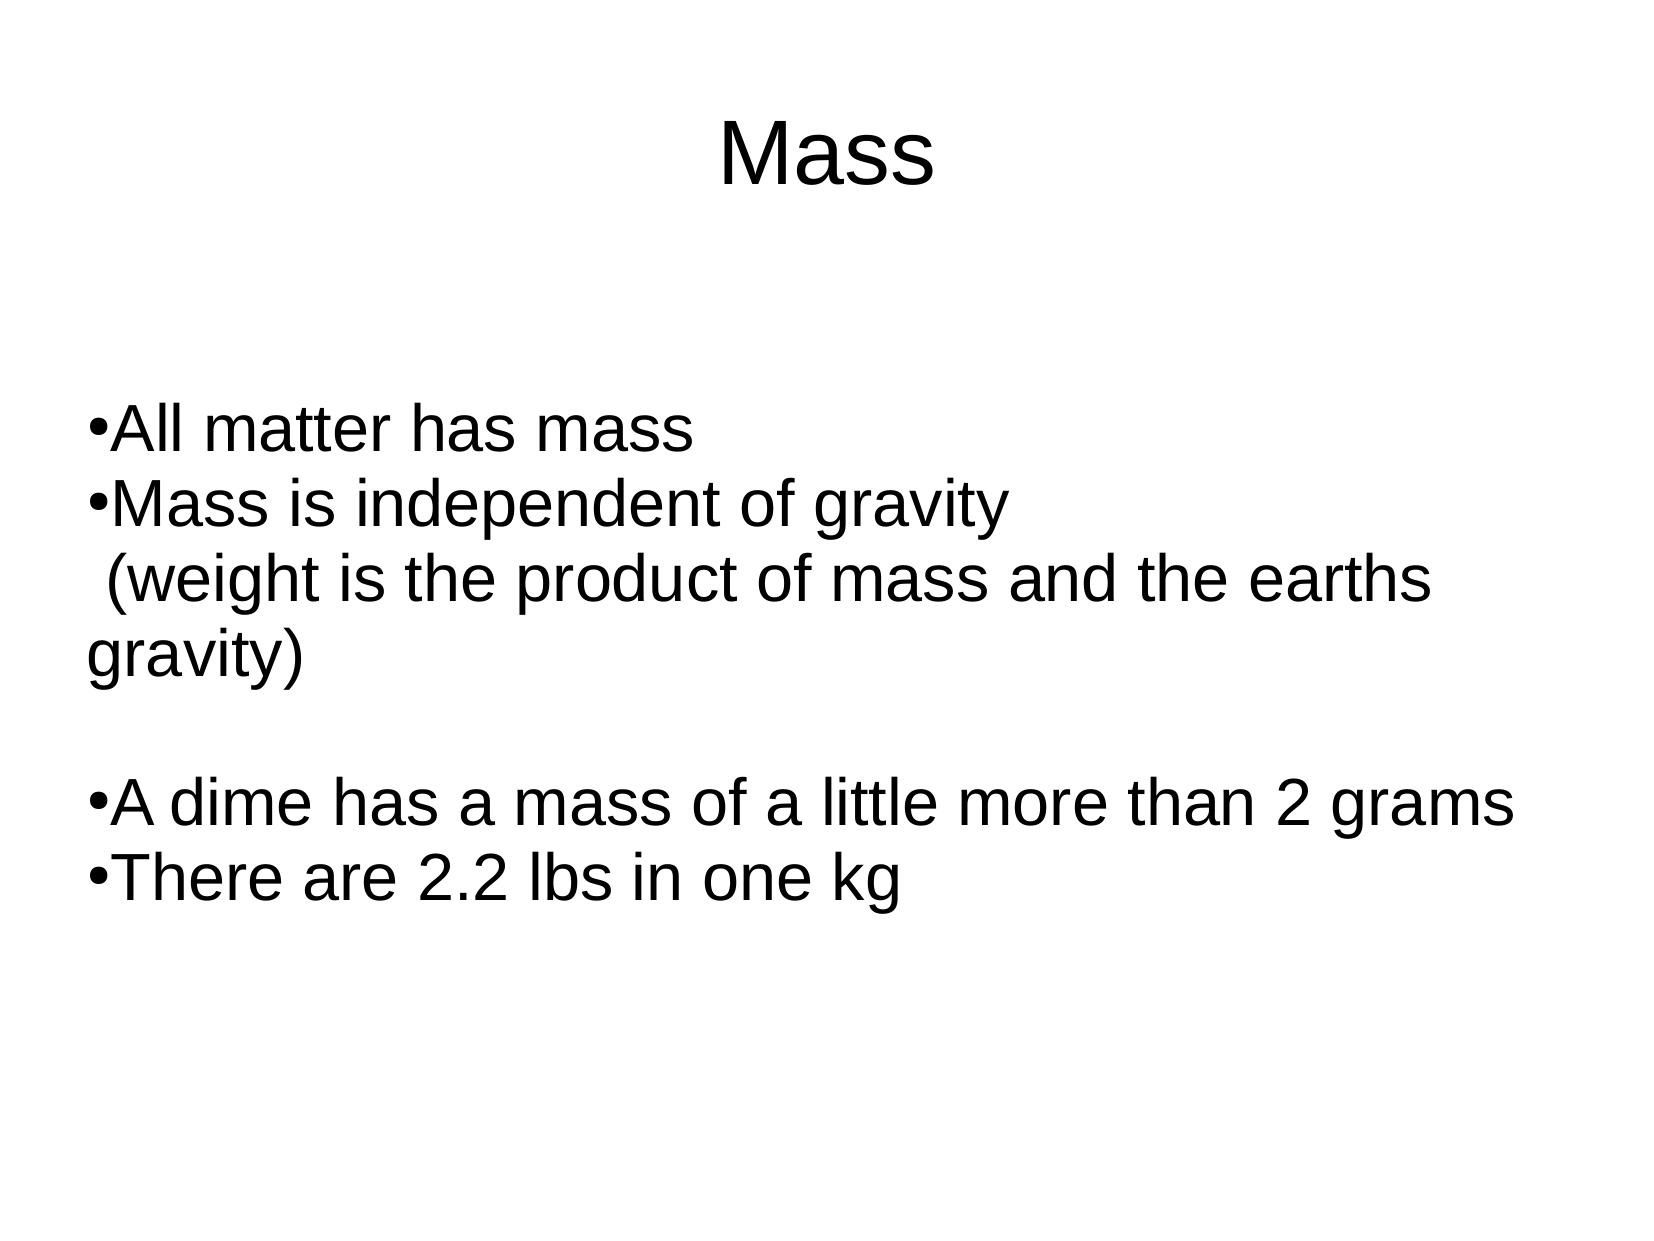

# Mass
All matter has mass
Mass is independent of gravity
 (weight is the product of mass and the earths gravity)
A dime has a mass of a little more than 2 grams
There are 2.2 lbs in one kg